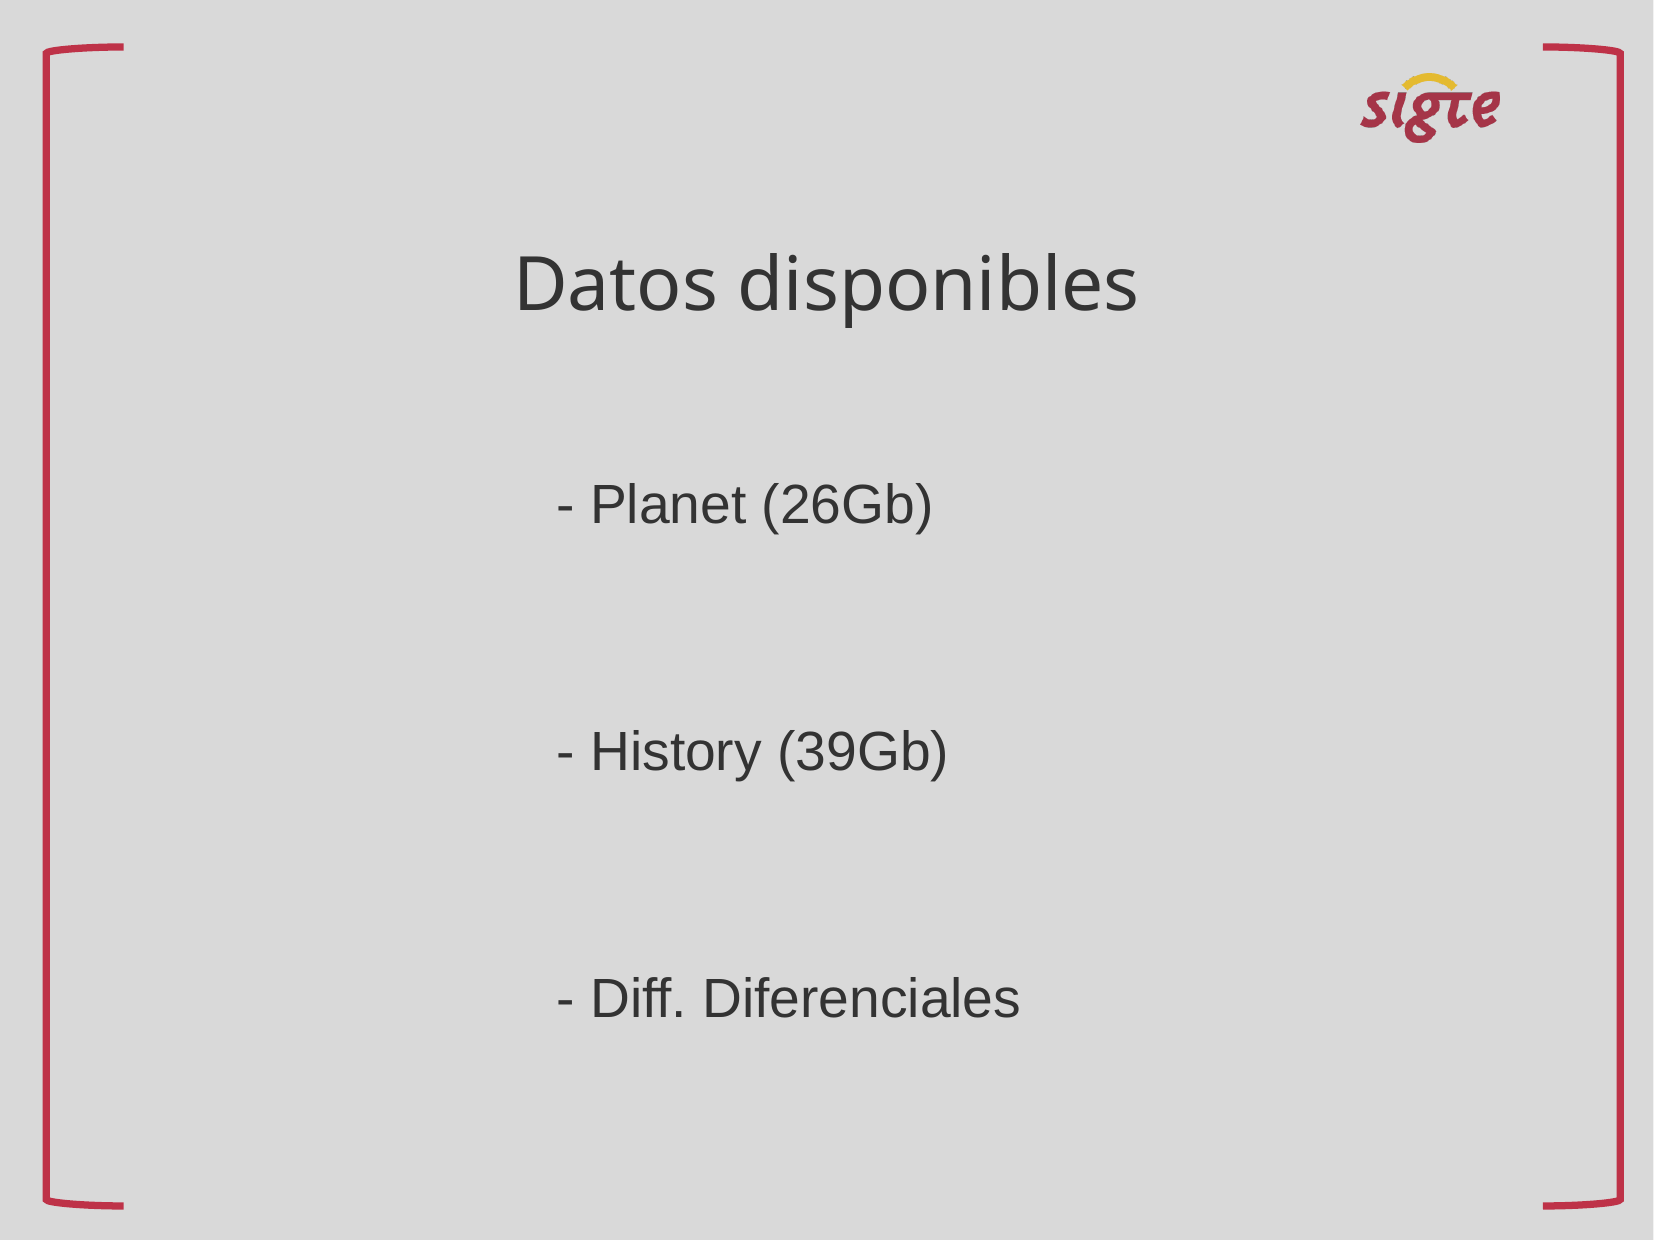

Datos disponibles
					- Planet (26Gb)
					- History (39Gb)
					- Diff. Diferenciales